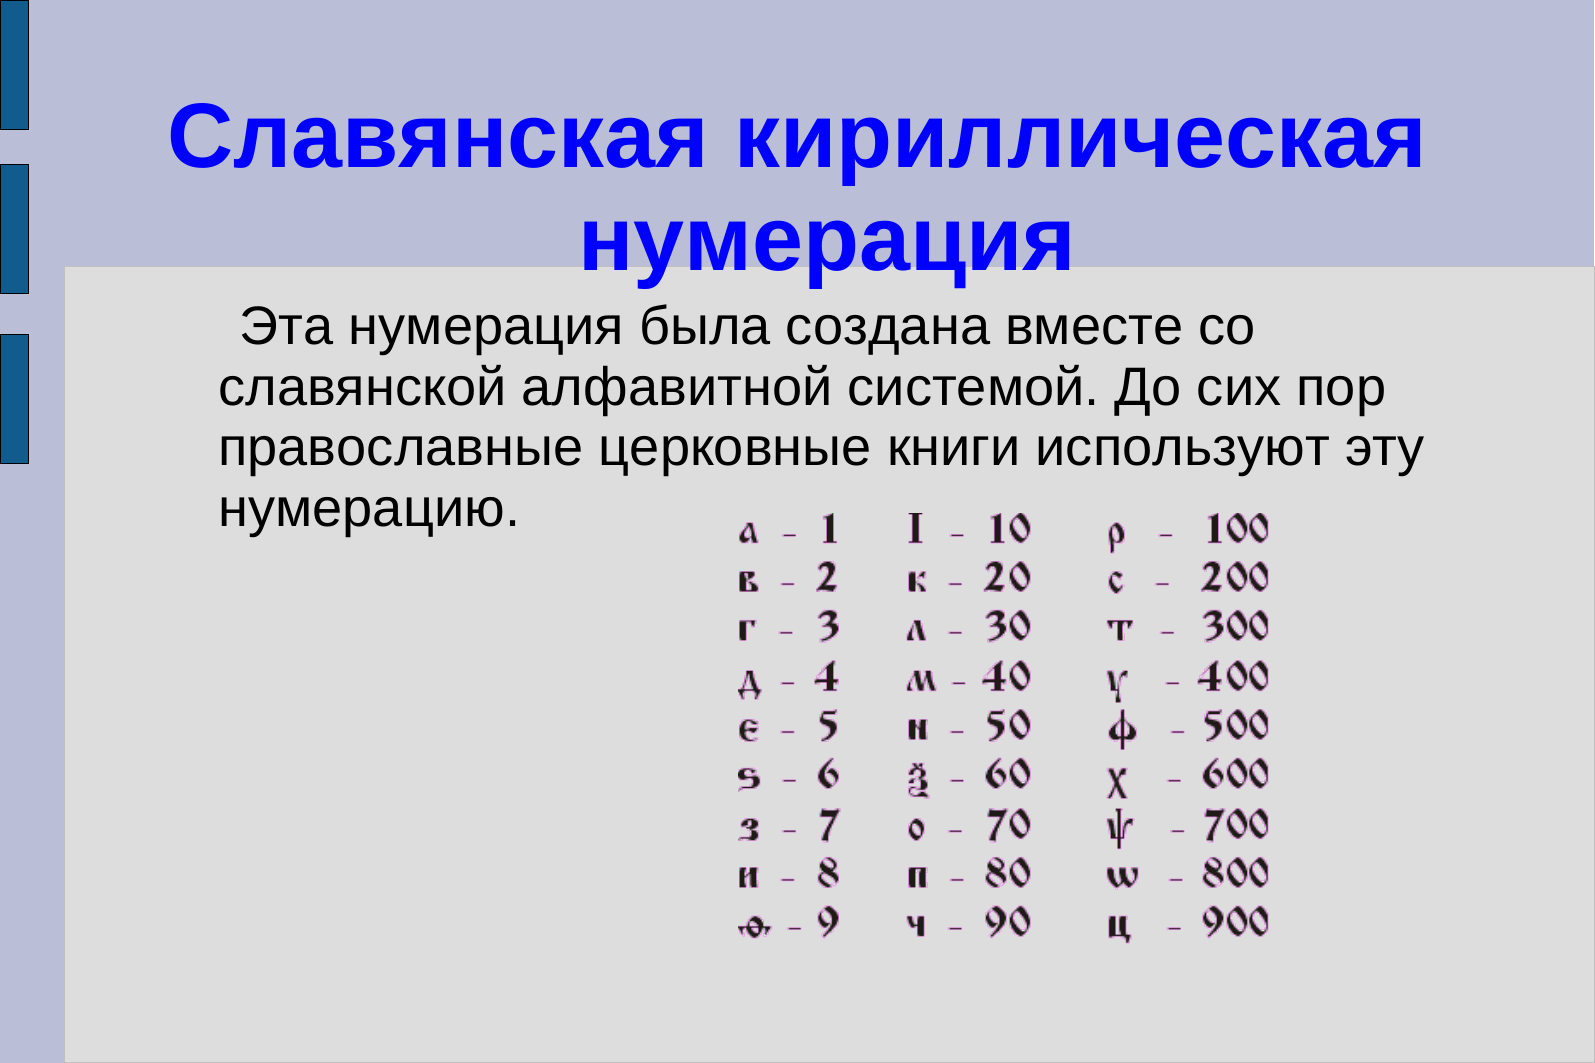

# Славянская кириллическая нумерация
 Эта нумерация была создана вместе со славянской алфавитной системой. До сих пор православные церковные книги используют эту нумерацию.